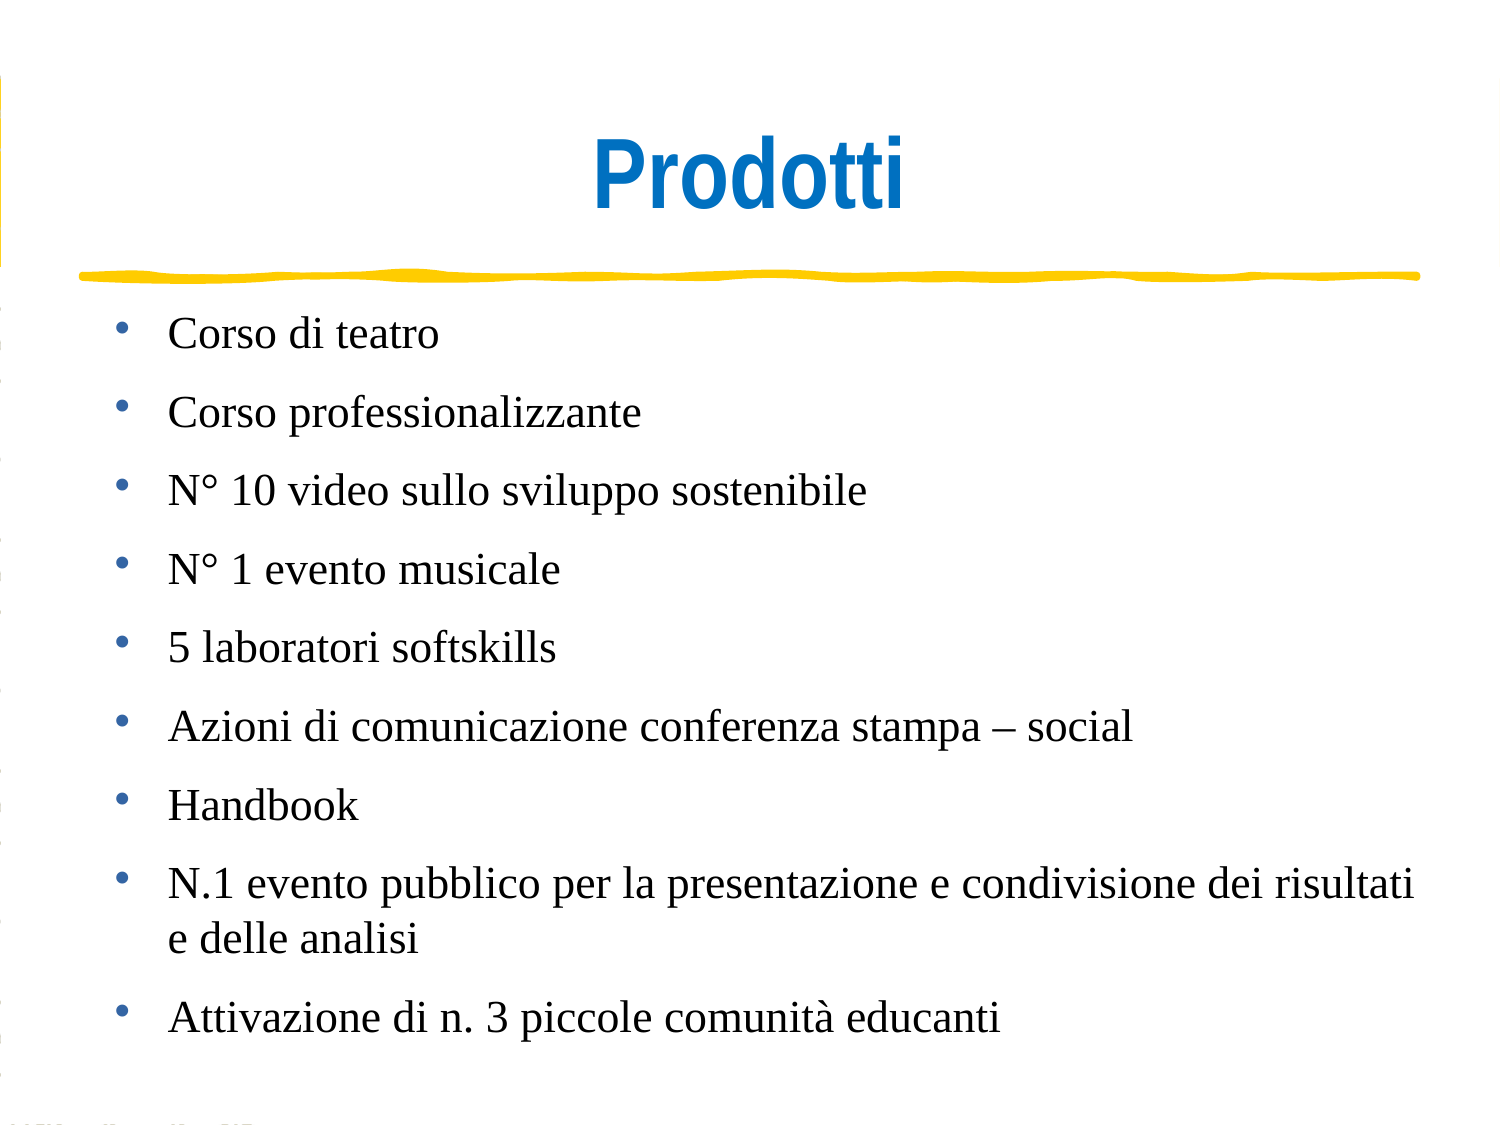

# Prodotti
Corso di teatro
Corso professionalizzante
N° 10 video sullo sviluppo sostenibile
N° 1 evento musicale
5 laboratori softskills
Azioni di comunicazione conferenza stampa – social
Handbook
N.1 evento pubblico per la presentazione e condivisione dei risultati e delle analisi
Attivazione di n. 3 piccole comunità educanti